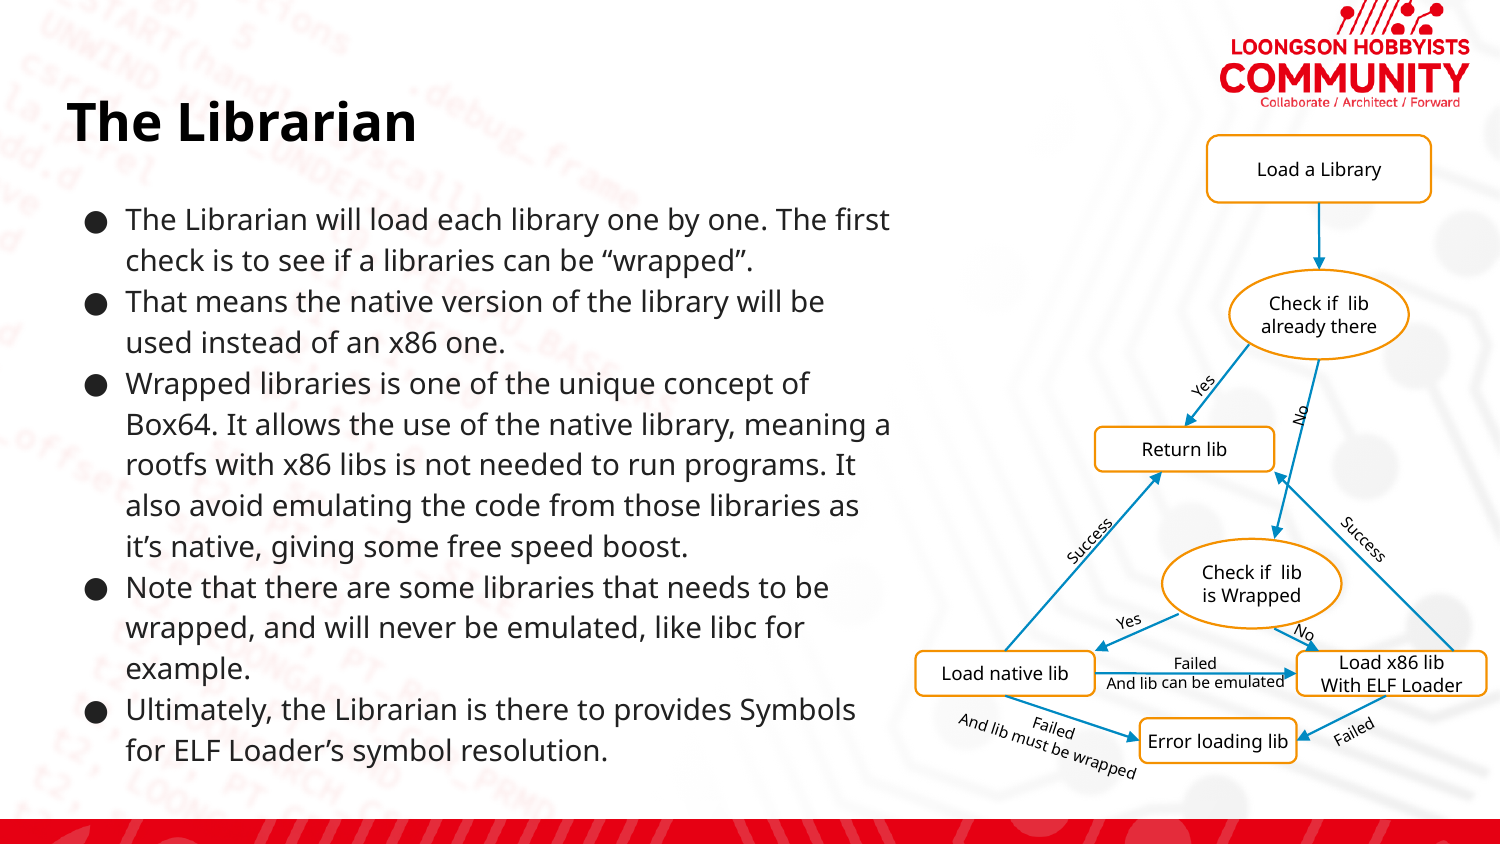

The Librarian
Load a Library
# The Librarian will load each library one by one. The first check is to see if a libraries can be “wrapped”.
That means the native version of the library will be used instead of an x86 one.
Wrapped libraries is one of the unique concept of Box64. It allows the use of the native library, meaning a rootfs with x86 libs is not needed to run programs. It also avoid emulating the code from those libraries as it’s native, giving some free speed boost.
Note that there are some libraries that needs to be wrapped, and will never be emulated, like libc for example.
Ultimately, the Librarian is there to provides Symbols for ELF Loader’s symbol resolution.
Check if lib already there
Yes
No
Return lib
Success
Success
Check if lib is Wrapped
Yes
No
Failed
And lib can be emulated
Load native lib
Load x86 lib
With ELF Loader
Failed
And lib must be wrapped
Failed
Error loading lib